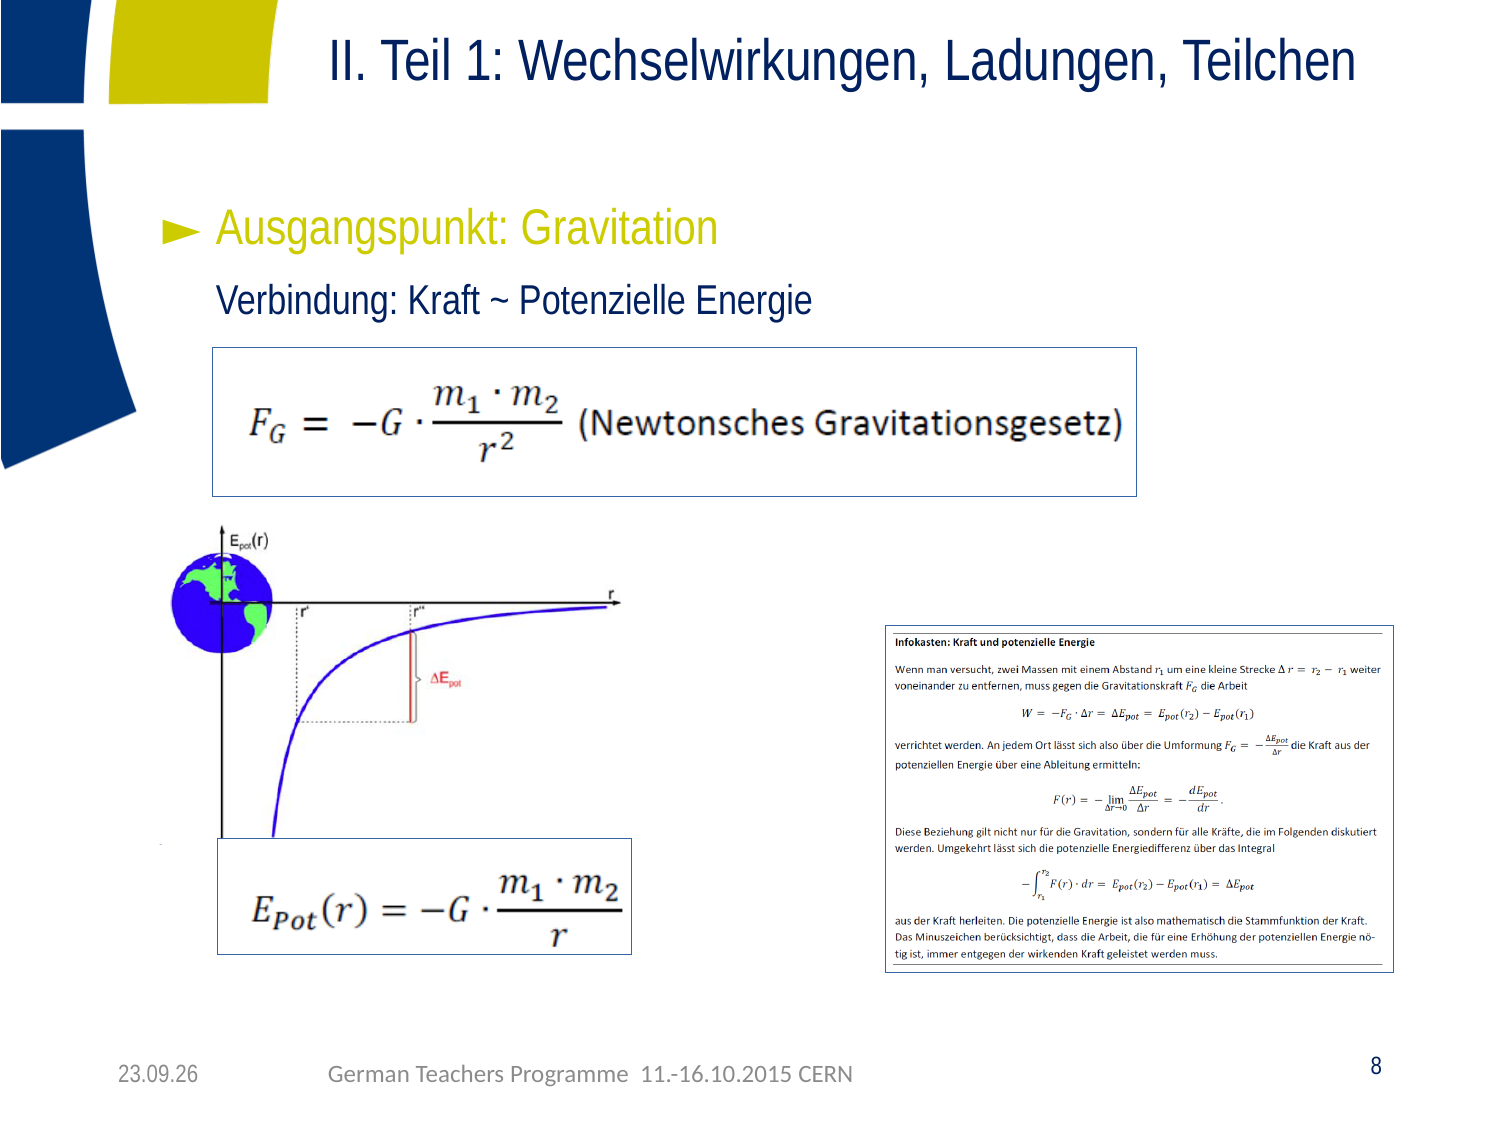

II. Teil 1: Wechselwirkungen, Ladungen, Teilchen
# Ausgangspunkt: Gravitation
Verbindung: Kraft ~ Potenzielle Energie
German Teachers Programme 11.-16.10.2015 CERN